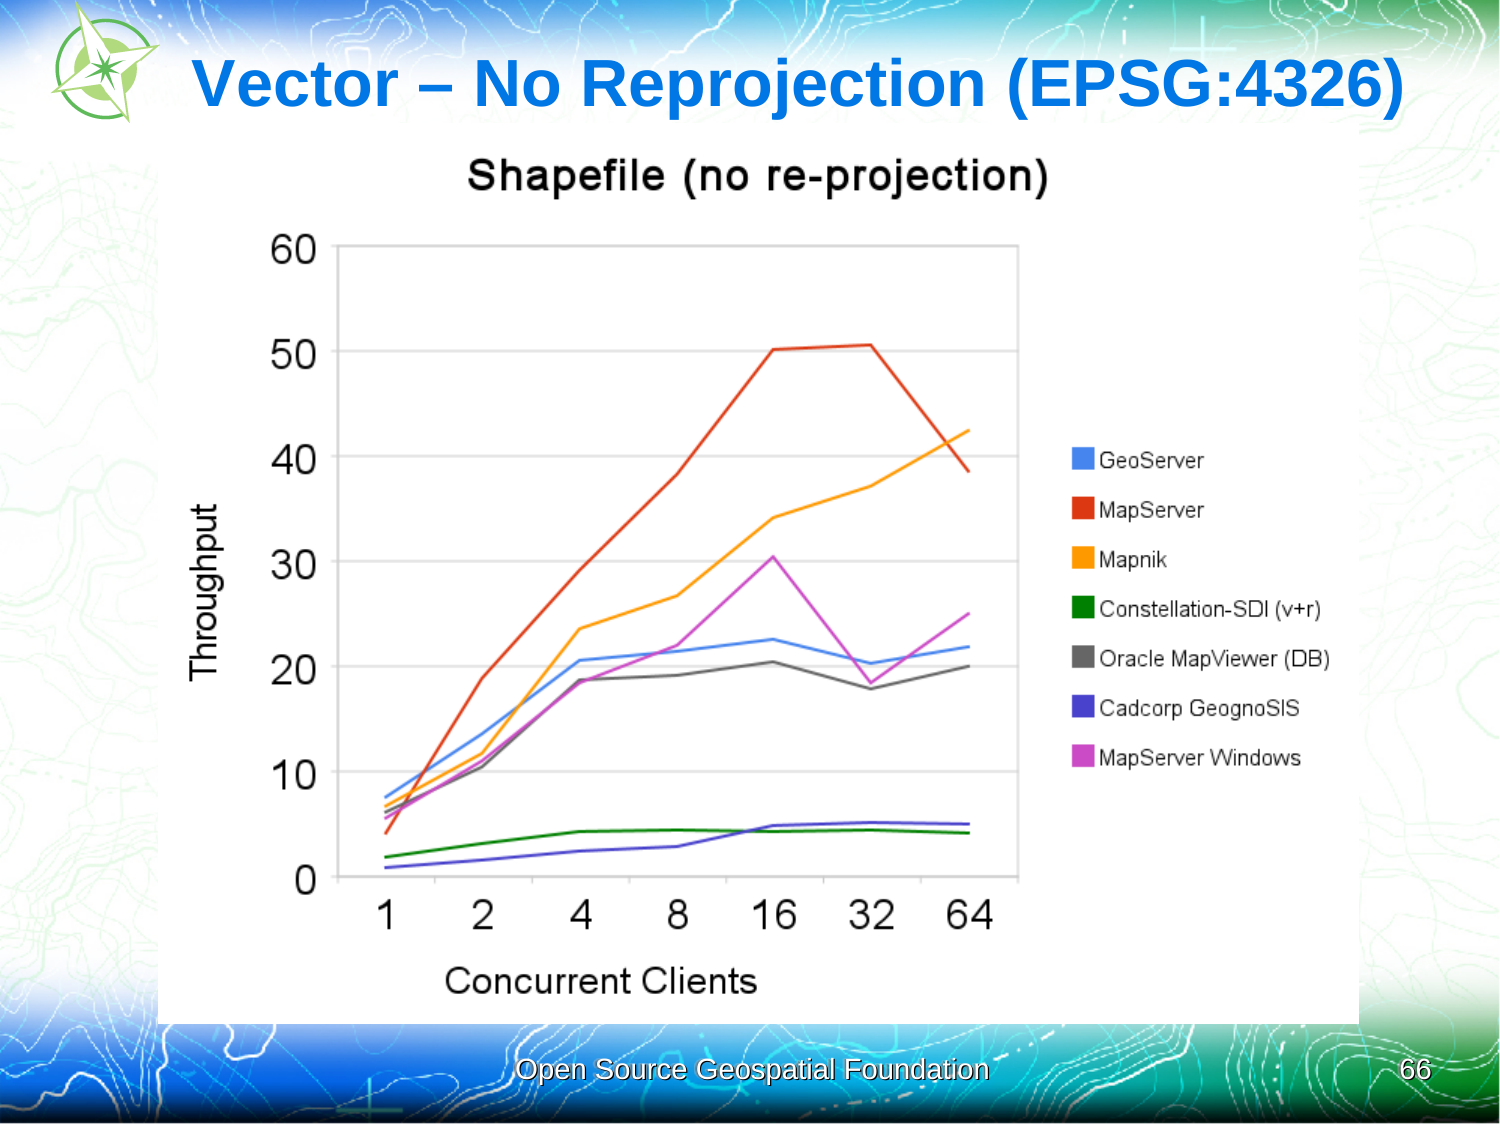

# Vector – No Reprojection (EPSG:4326)
Open Source Geospatial Foundation
66